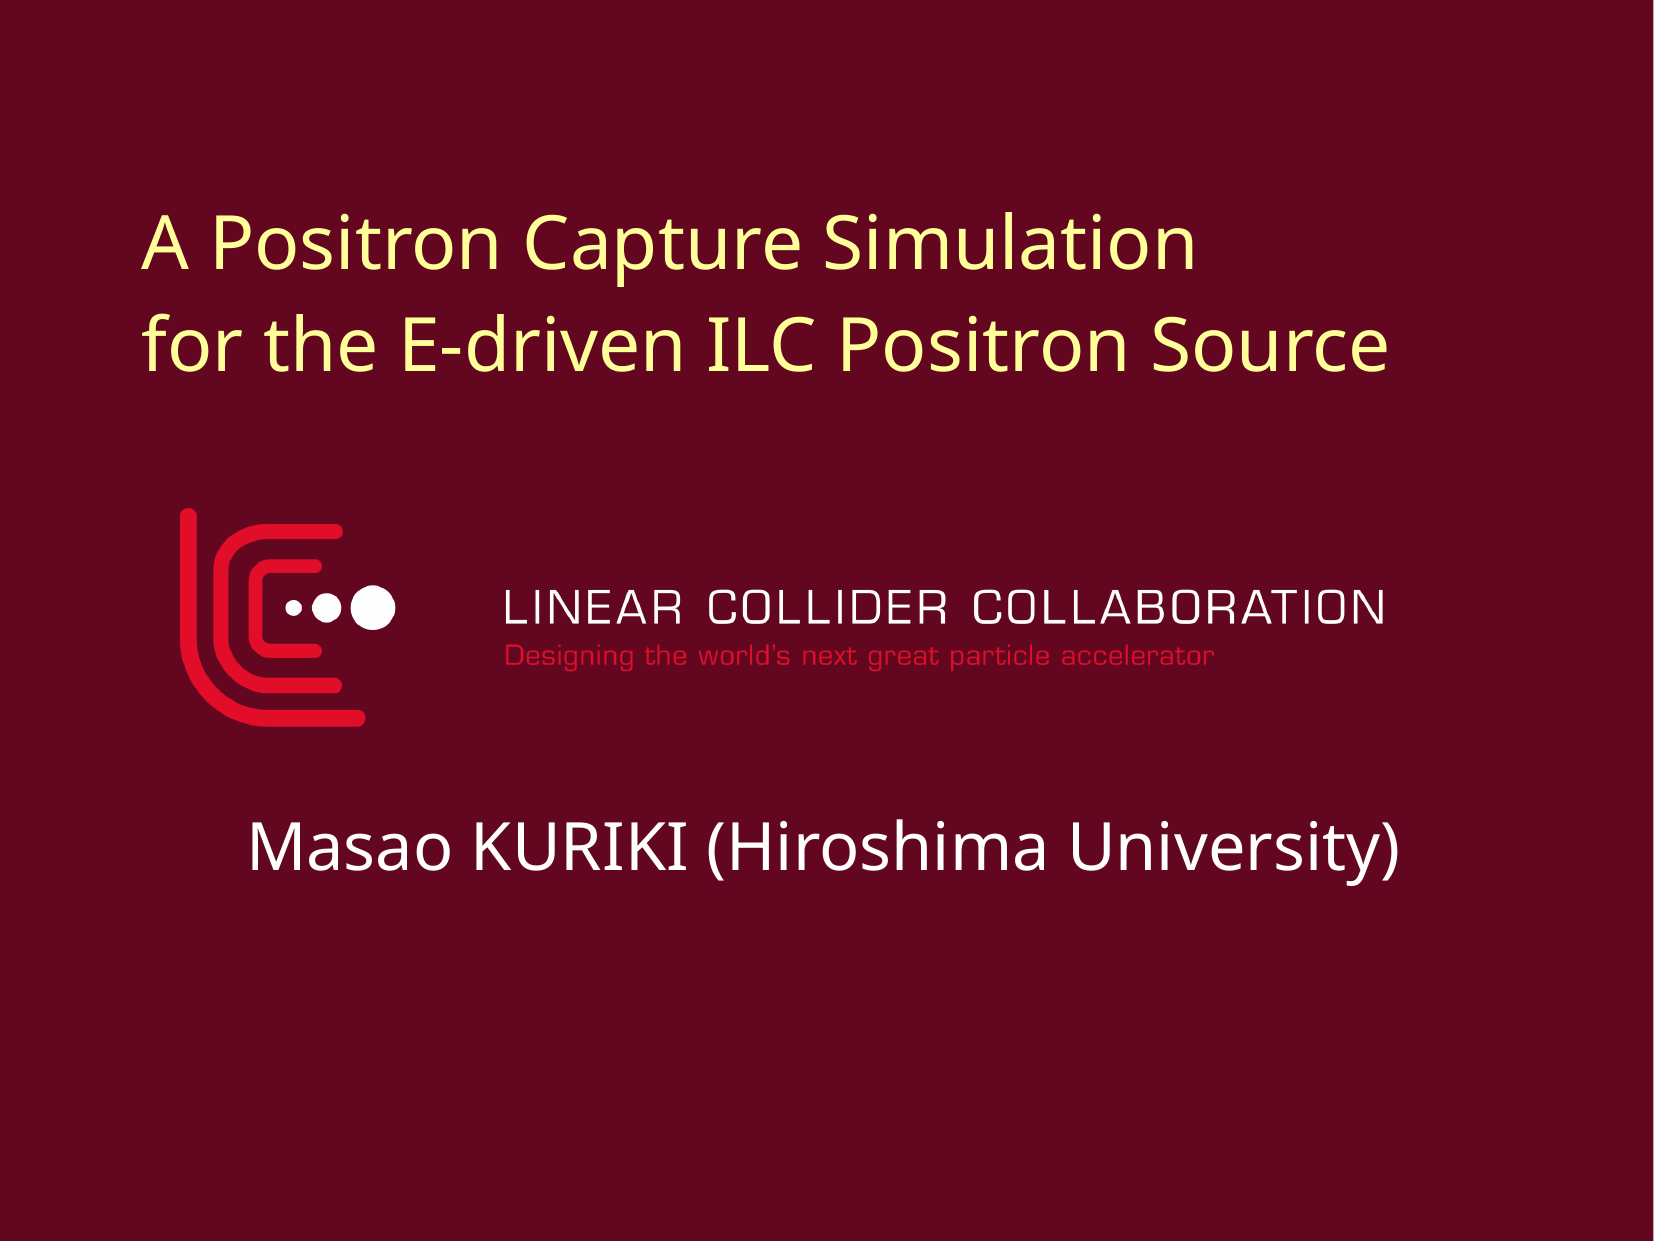

# A Positron Capture Simulation for the E-driven ILC Positron Source
Masao KURIKI (Hiroshima University)